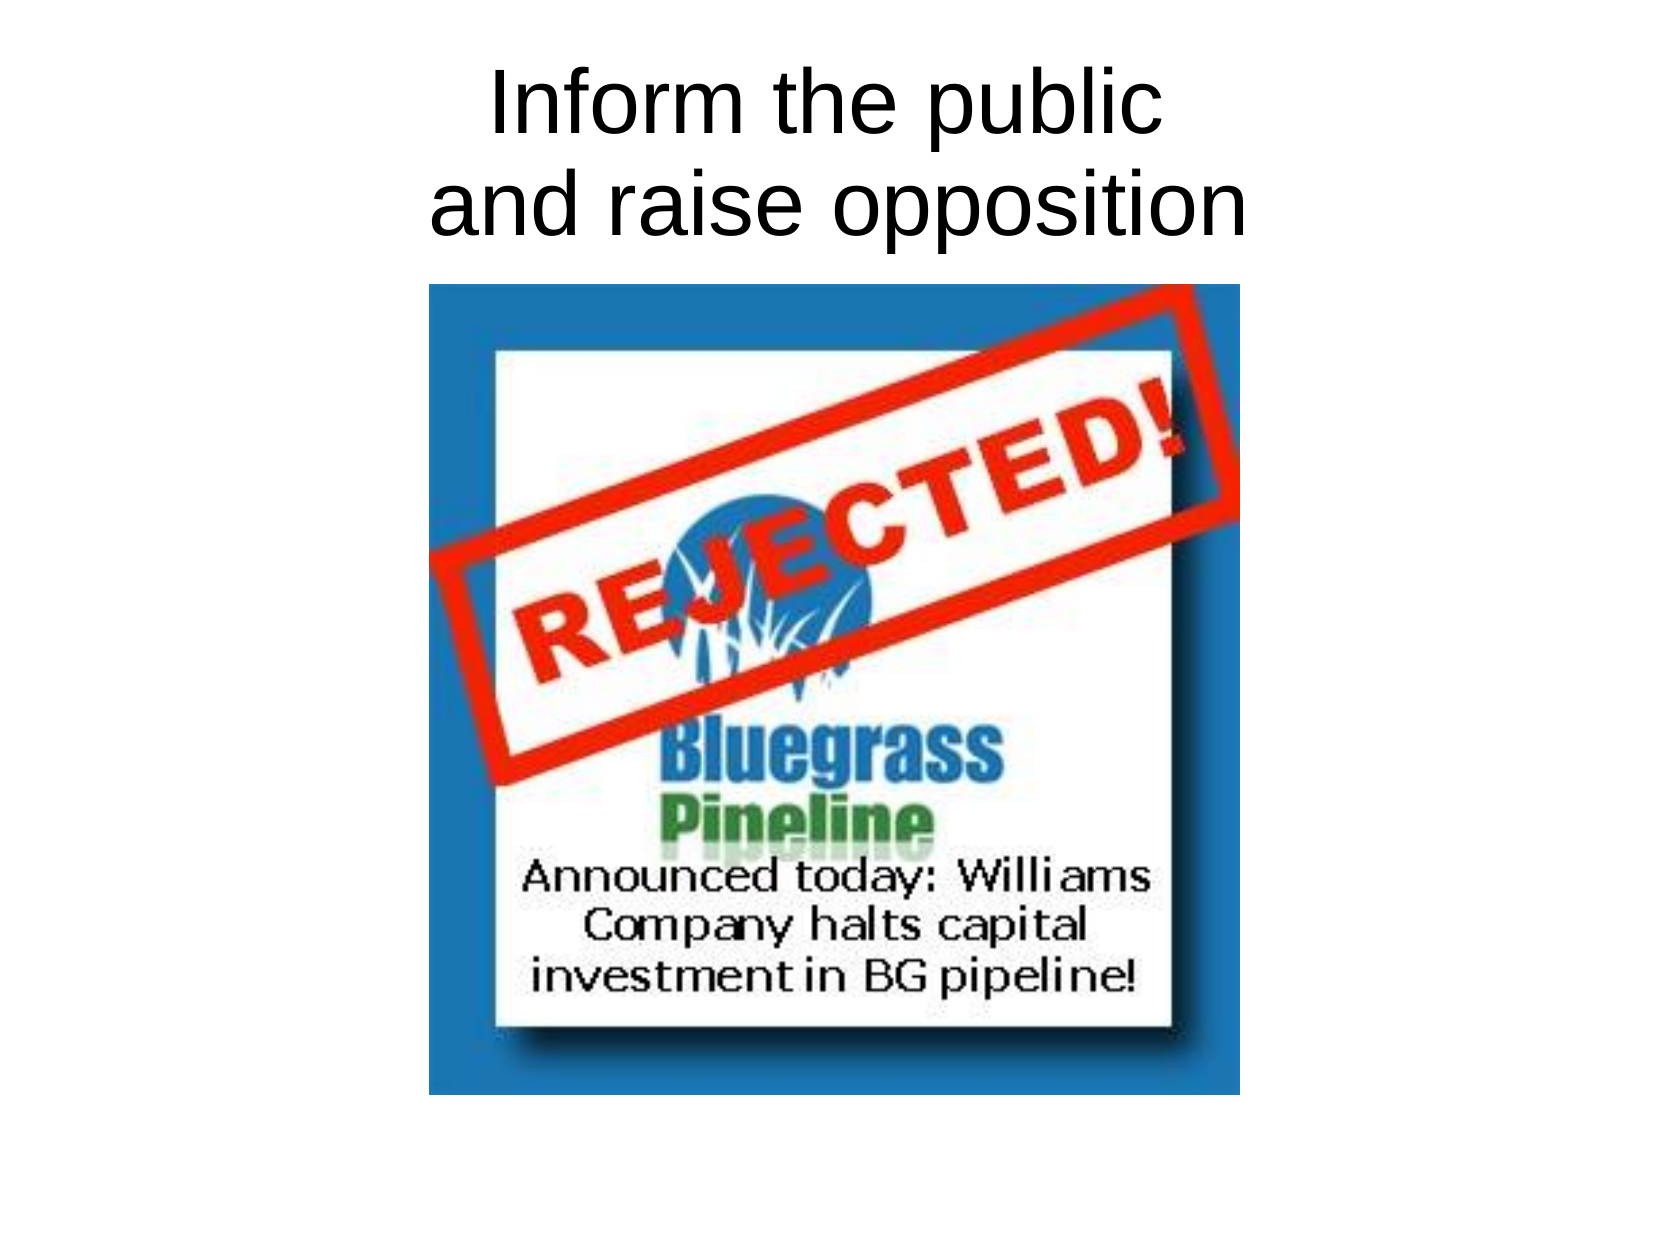

# Inform the public and raise opposition